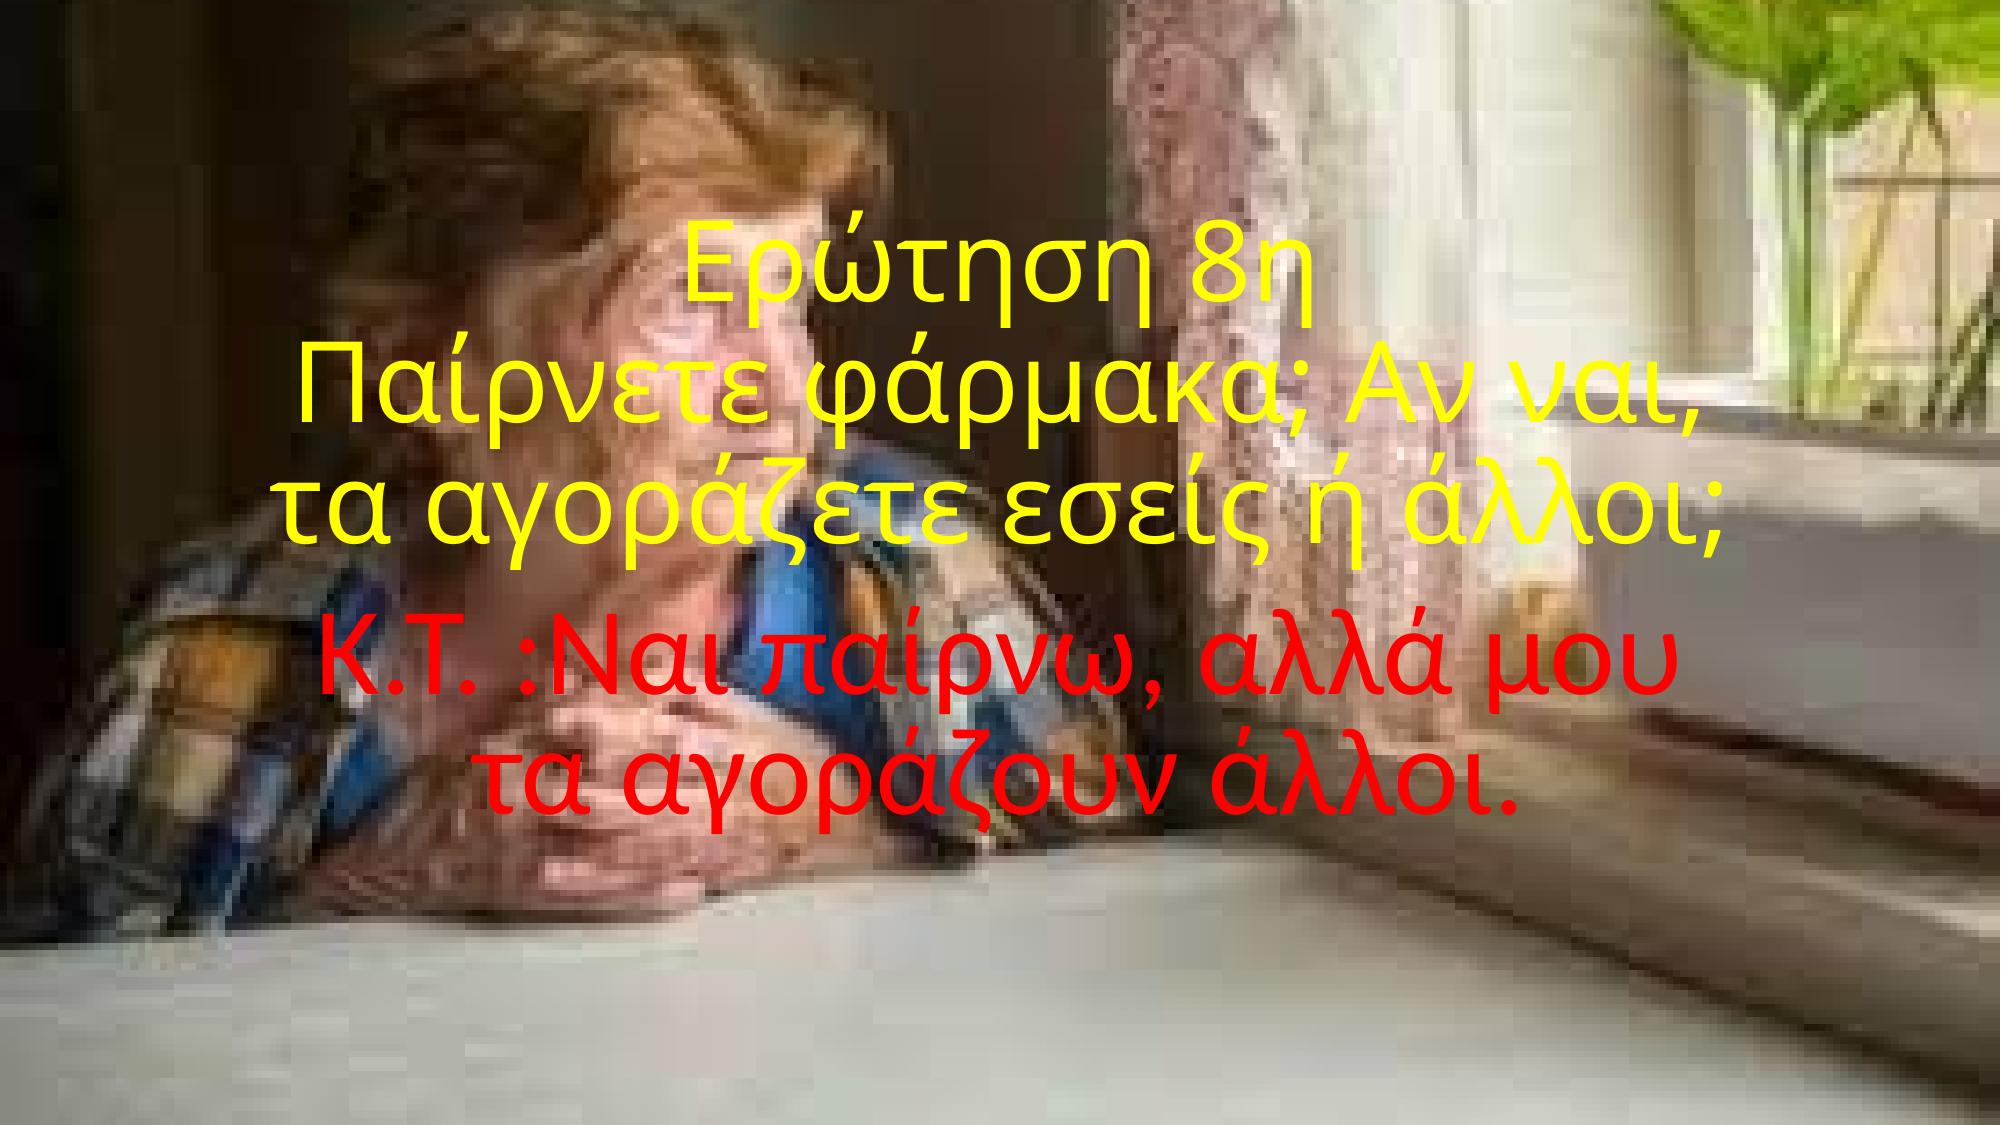

# Ερώτηση 8η Παίρνετε φάρμακα; Αν ναι, τα αγοράζετε εσείς ή άλλοι;
Κ.Τ. :Ναι παίρνω, αλλά μου τα αγοράζουν άλλοι.